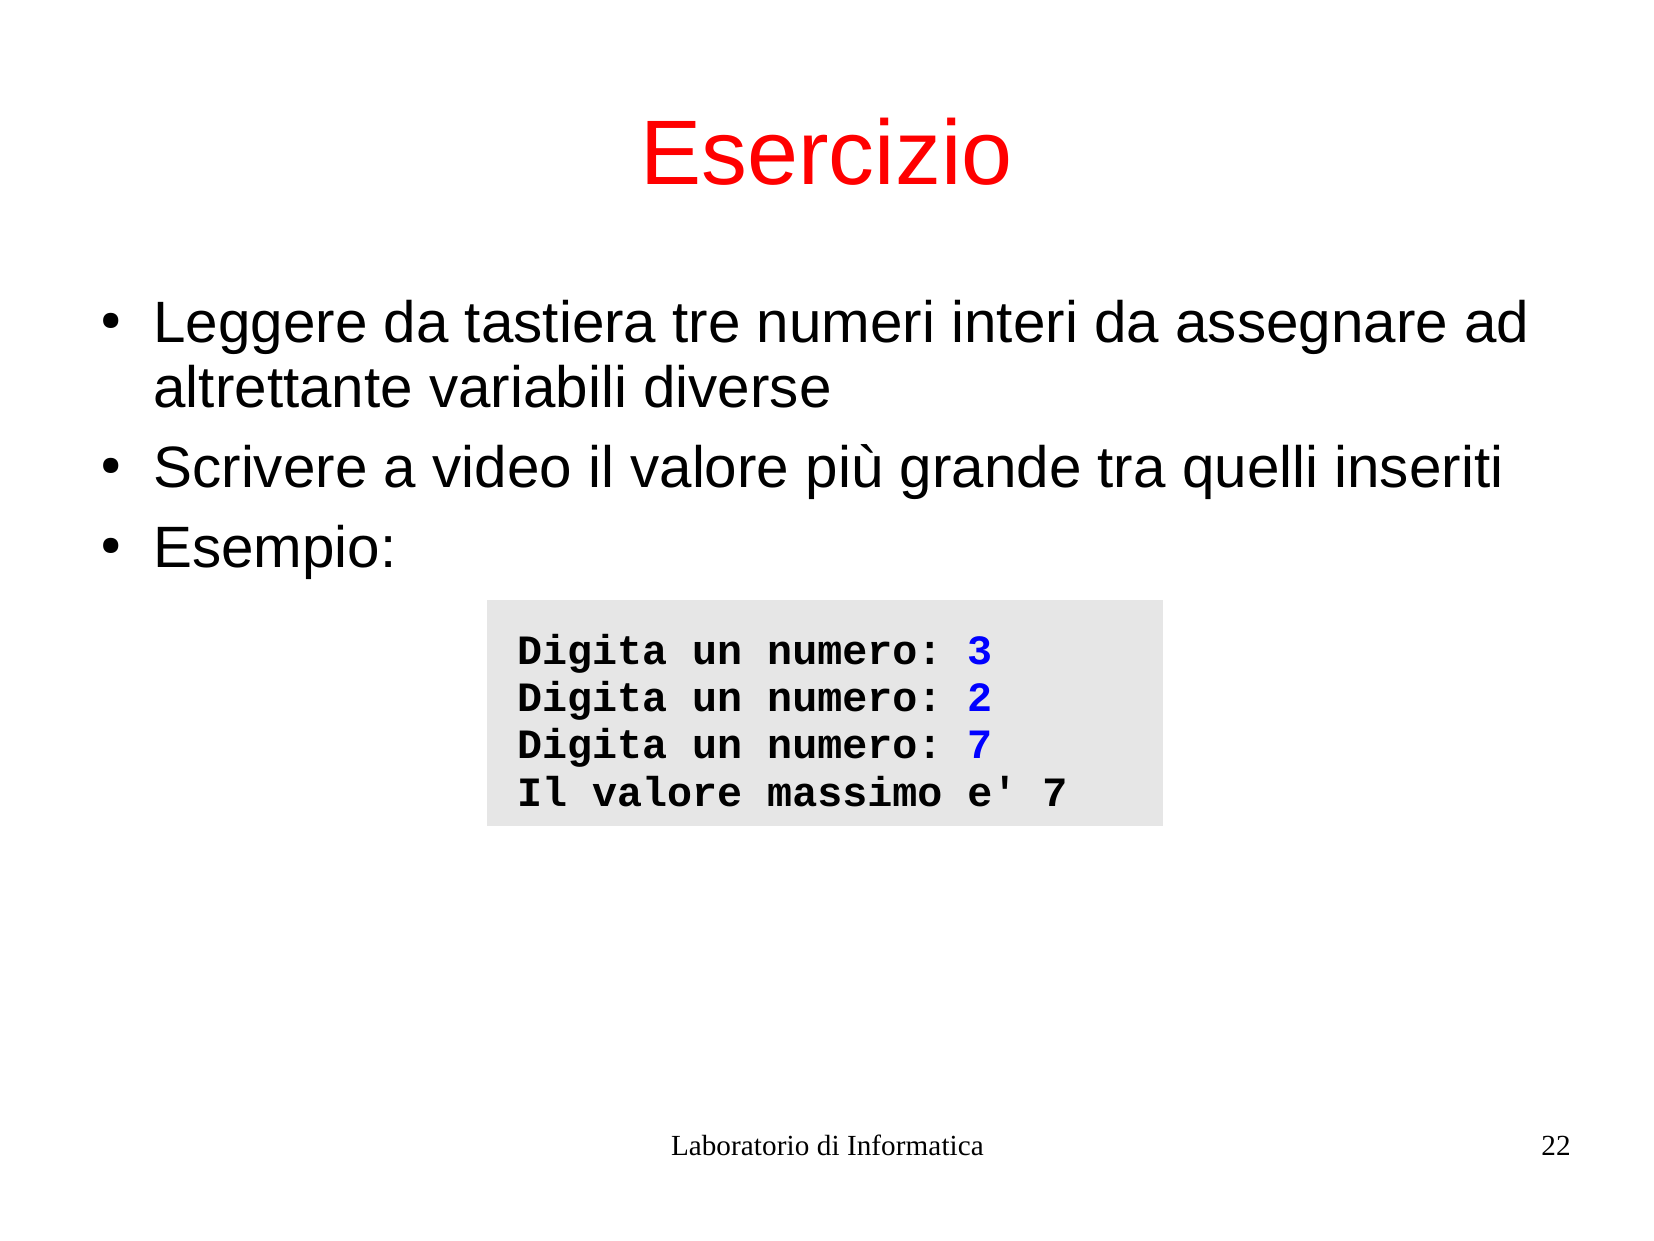

# Esercizio
Leggere da tastiera tre numeri interi da assegnare ad altrettante variabili diverse
Scrivere a video il valore più grande tra quelli inseriti
Esempio:
Digita un numero: 3
Digita un numero: 2
Digita un numero: 7
Il valore massimo e' 7
Laboratorio di Informatica
22